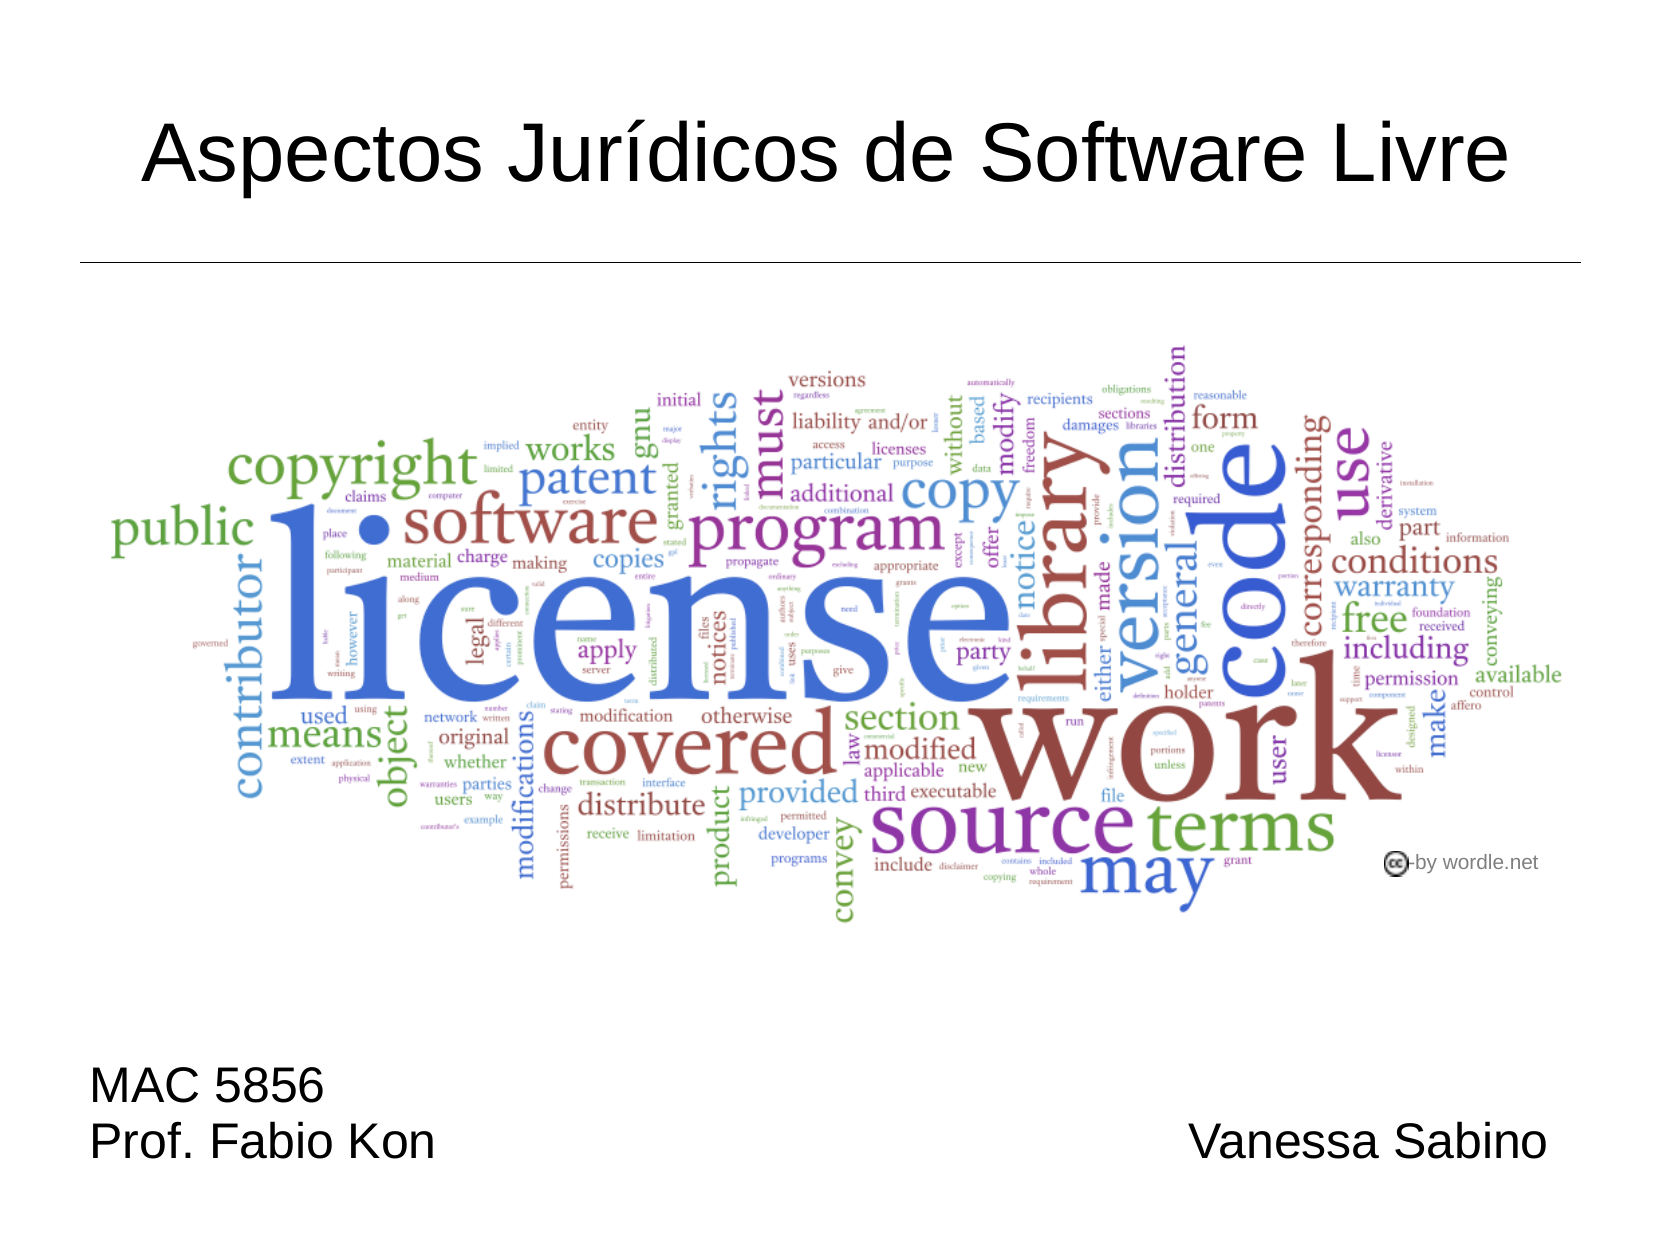

# Aspectos Jurídicos de Software Livre
-by wordle.net
MAC 5856
Prof. Fabio Kon
Vanessa Sabino